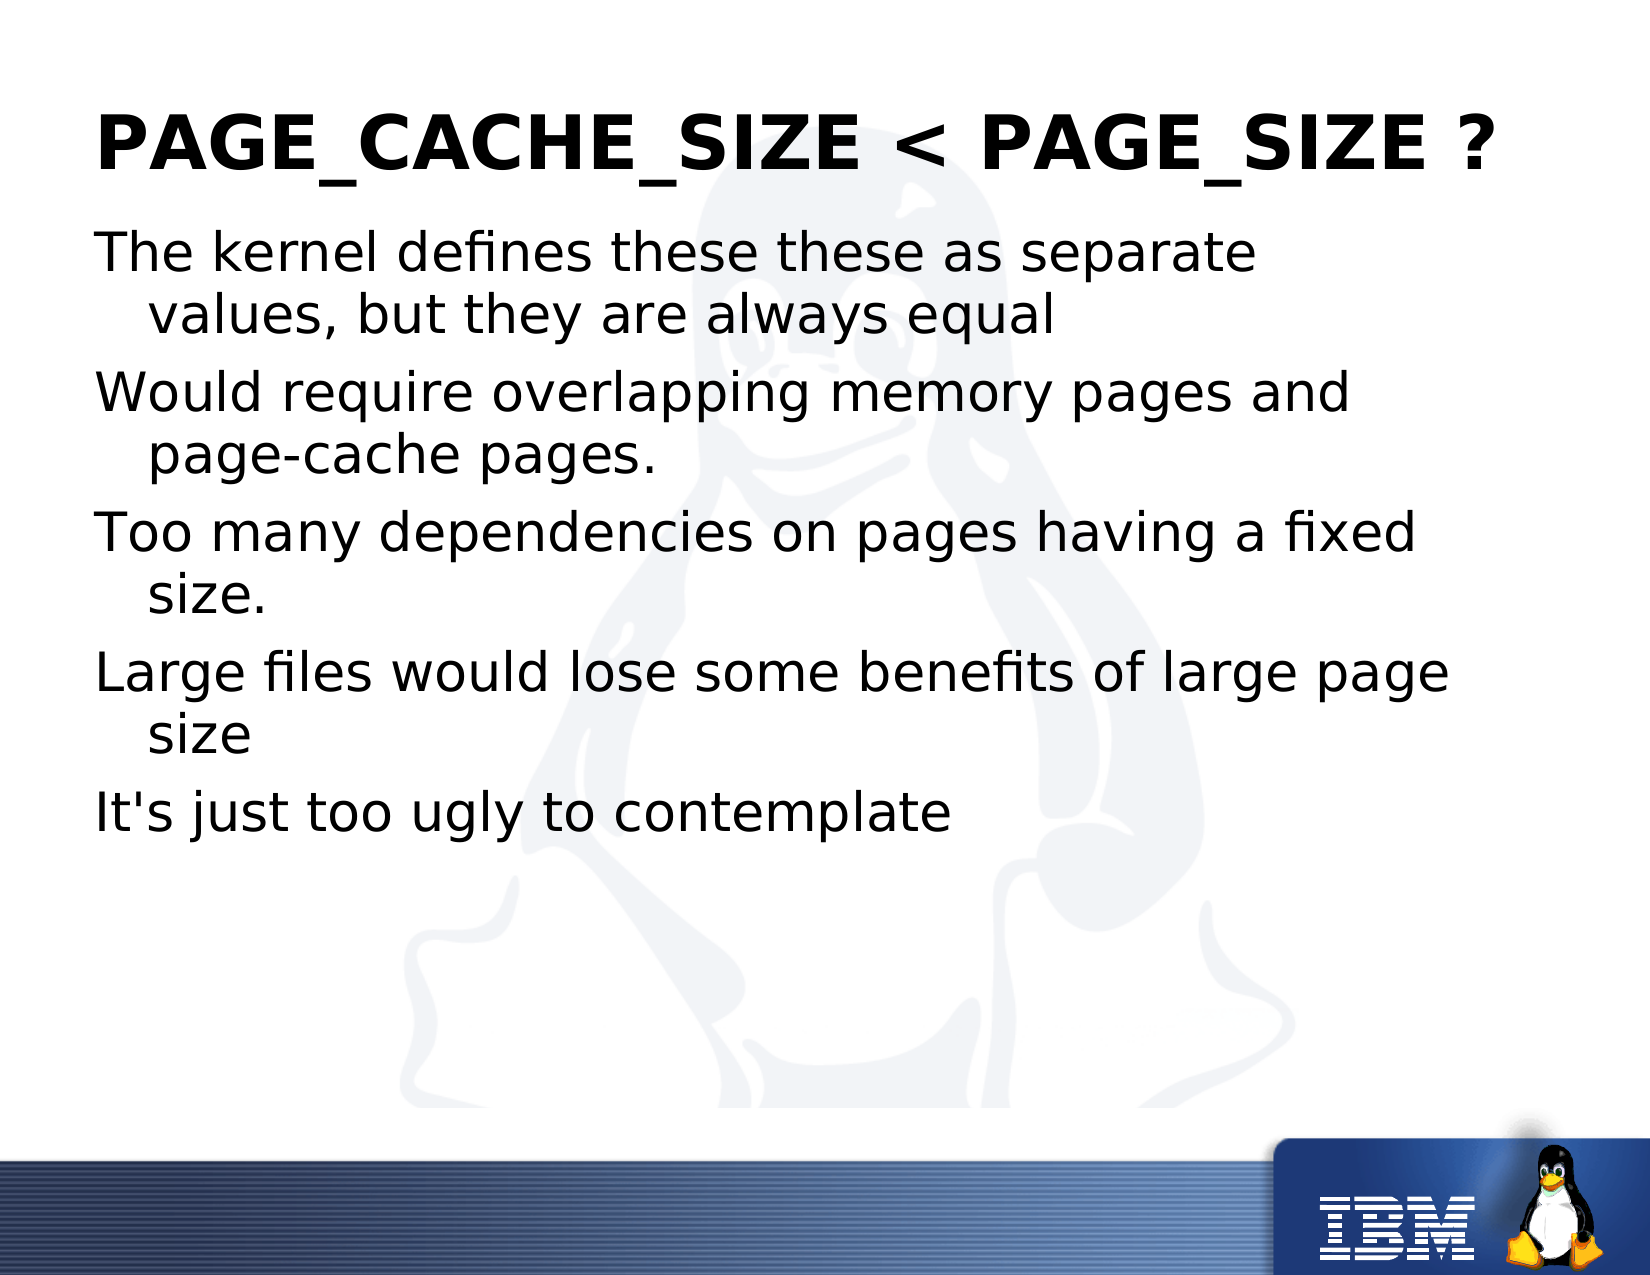

# PAGE_CACHE_SIZE < PAGE_SIZE ?
The kernel defines these these as separate values, but they are always equal
Would require overlapping memory pages and page-cache pages.
Too many dependencies on pages having a fixed size.
Large files would lose some benefits of large page size
It's just too ugly to contemplate